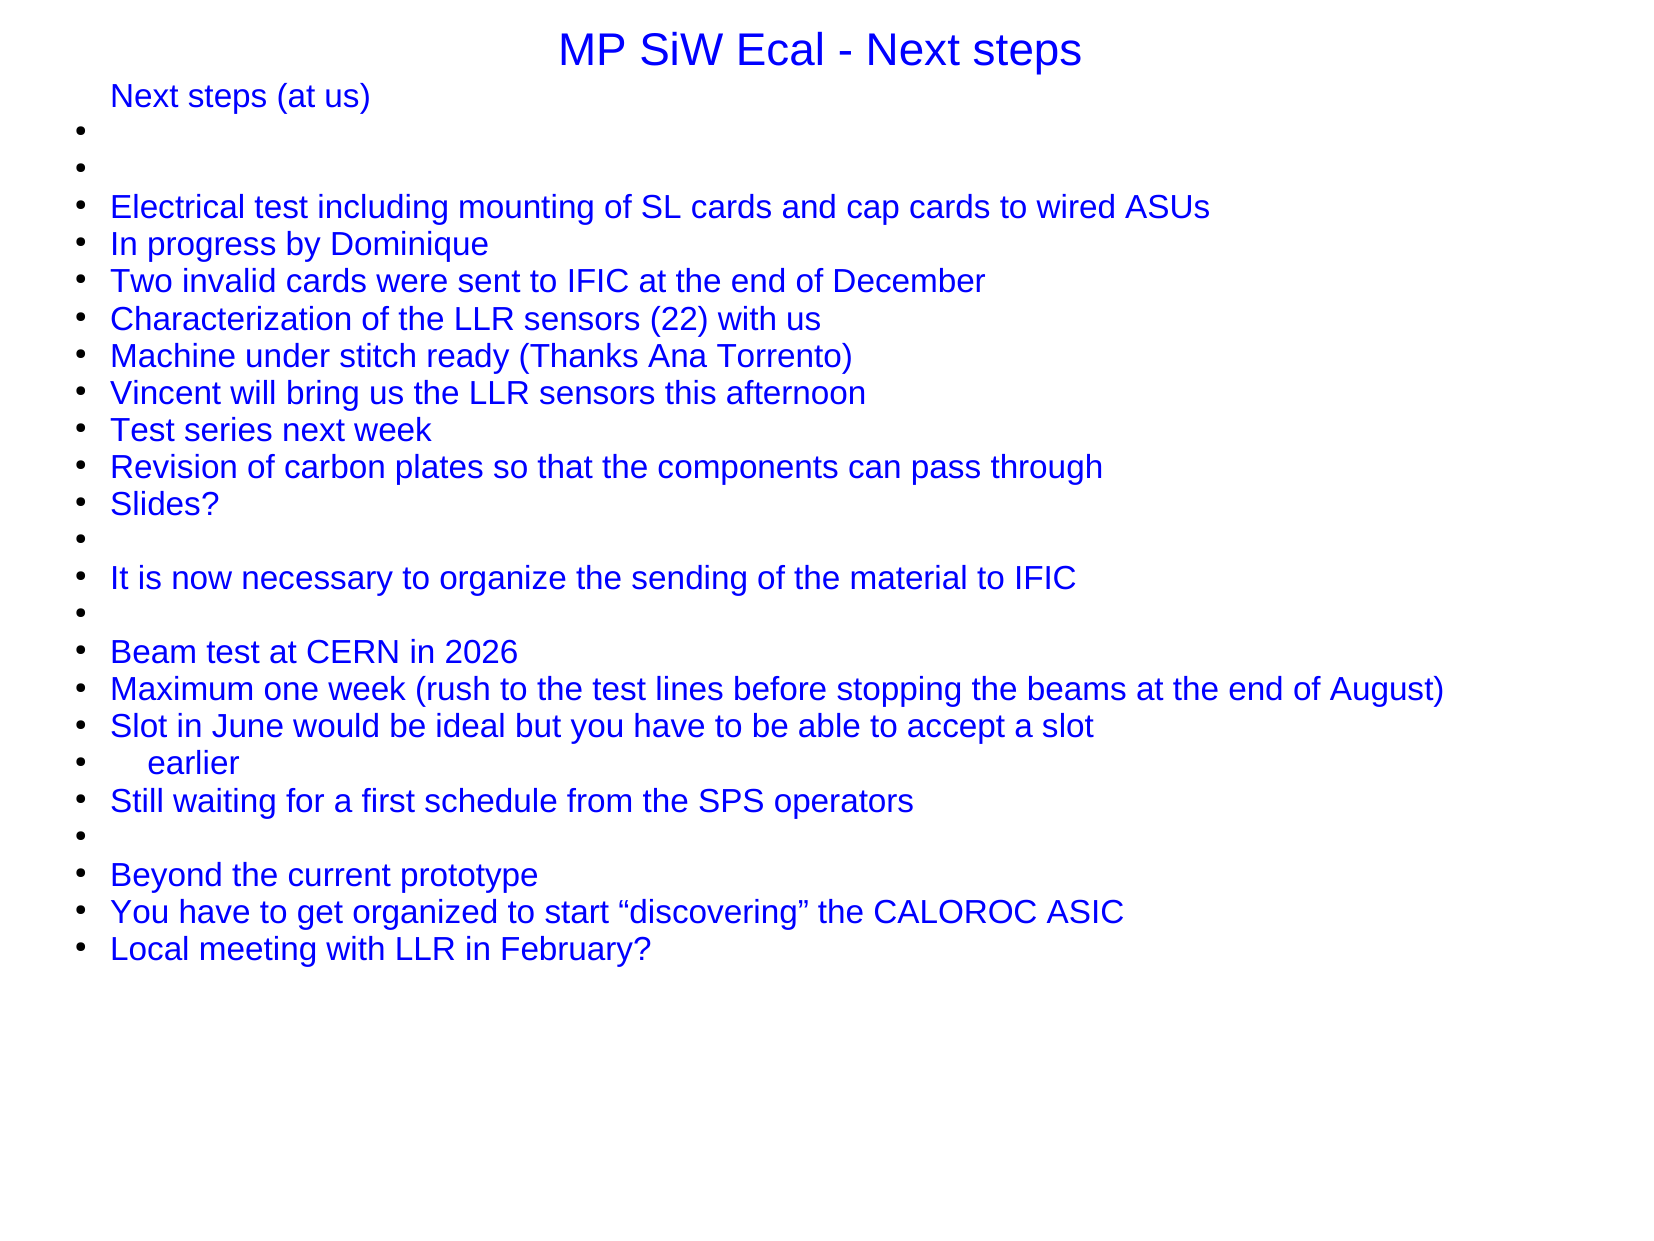

MP SiW Ecal - Next steps
Next steps (at us)
Electrical test including mounting of SL cards and cap cards to wired ASUs
In progress by Dominique
Two invalid cards were sent to IFIC at the end of December
Characterization of the LLR sensors (22) with us
Machine under stitch ready (Thanks Ana Torrento)
Vincent will bring us the LLR sensors this afternoon
Test series next week
Revision of carbon plates so that the components can pass through
Slides?
It is now necessary to organize the sending of the material to IFIC
Beam test at CERN in 2026
Maximum one week (rush to the test lines before stopping the beams at the end of August)
Slot in June would be ideal but you have to be able to accept a slot
 earlier
Still waiting for a first schedule from the SPS operators
Beyond the current prototype
You have to get organized to start “discovering” the CALOROC ASIC
Local meeting with LLR in February?